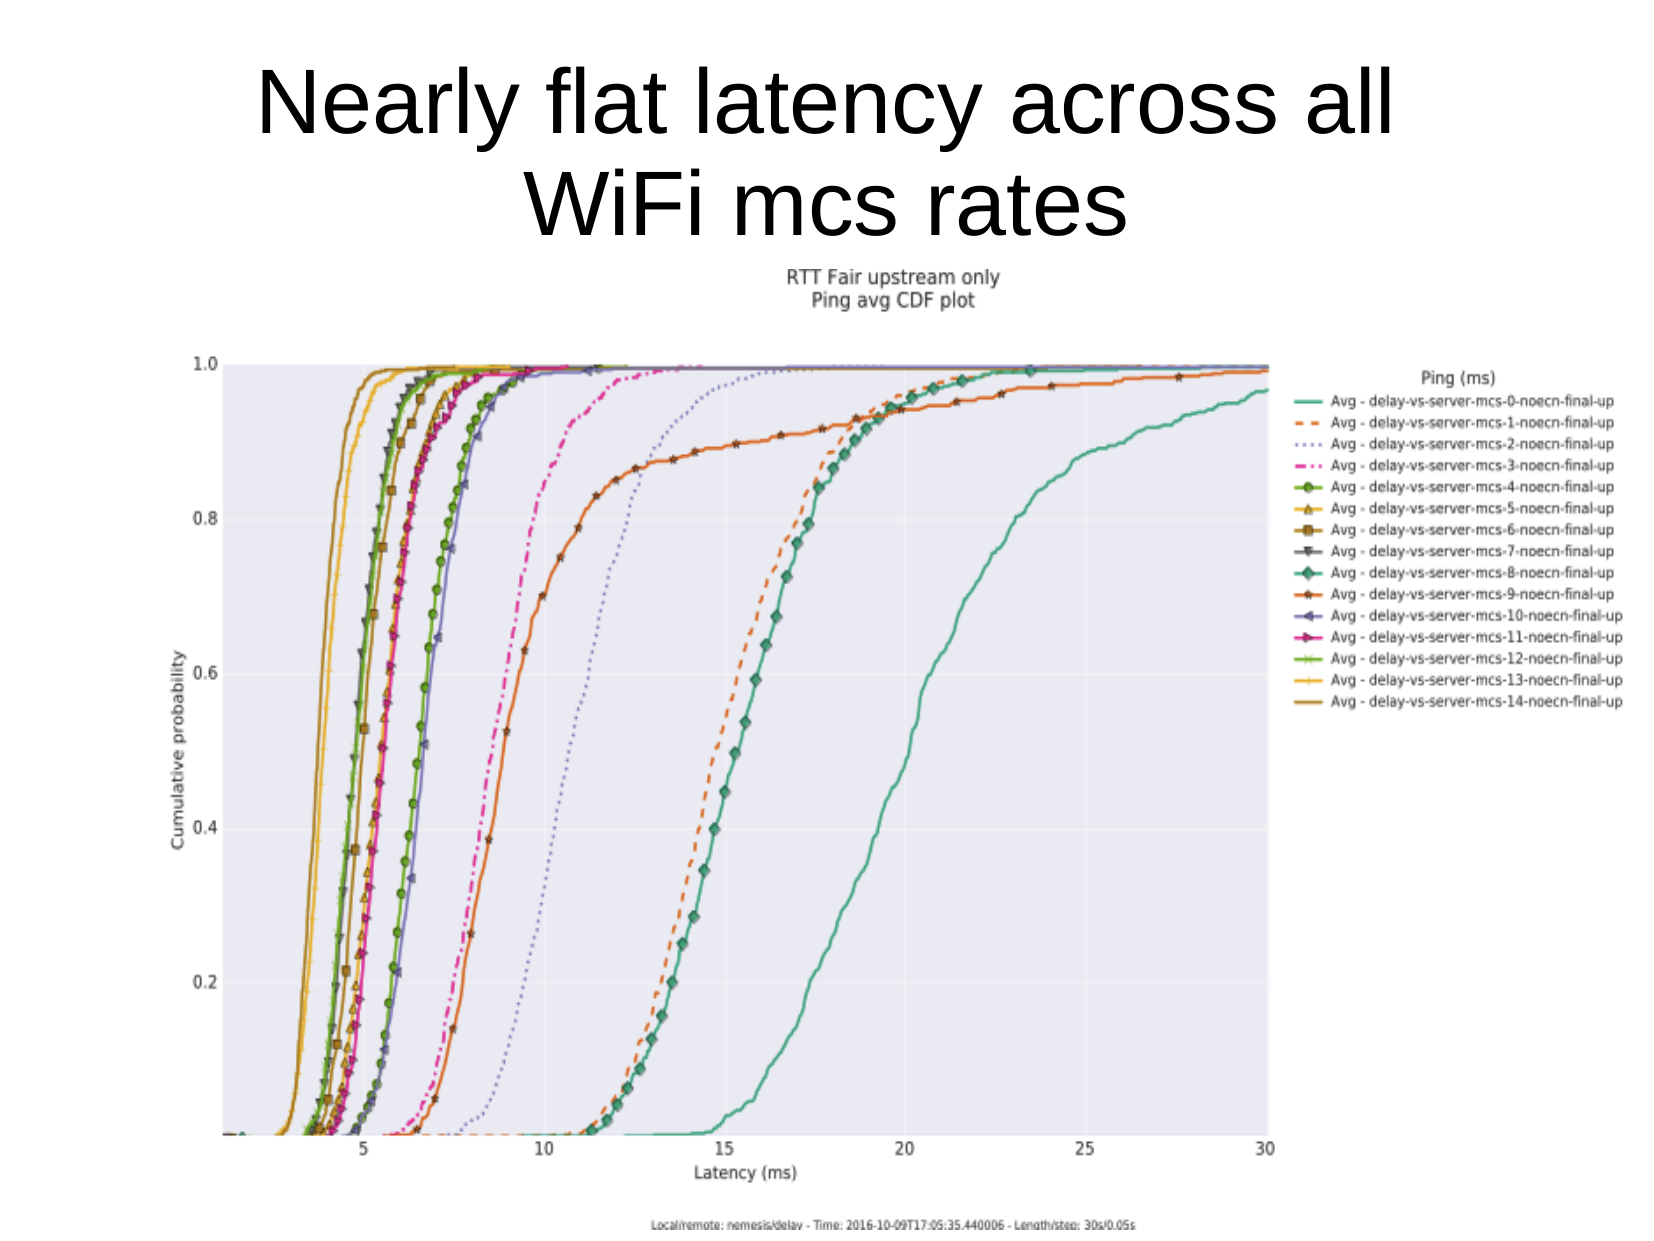

# Nearly flat latency across all WiFi mcs rates